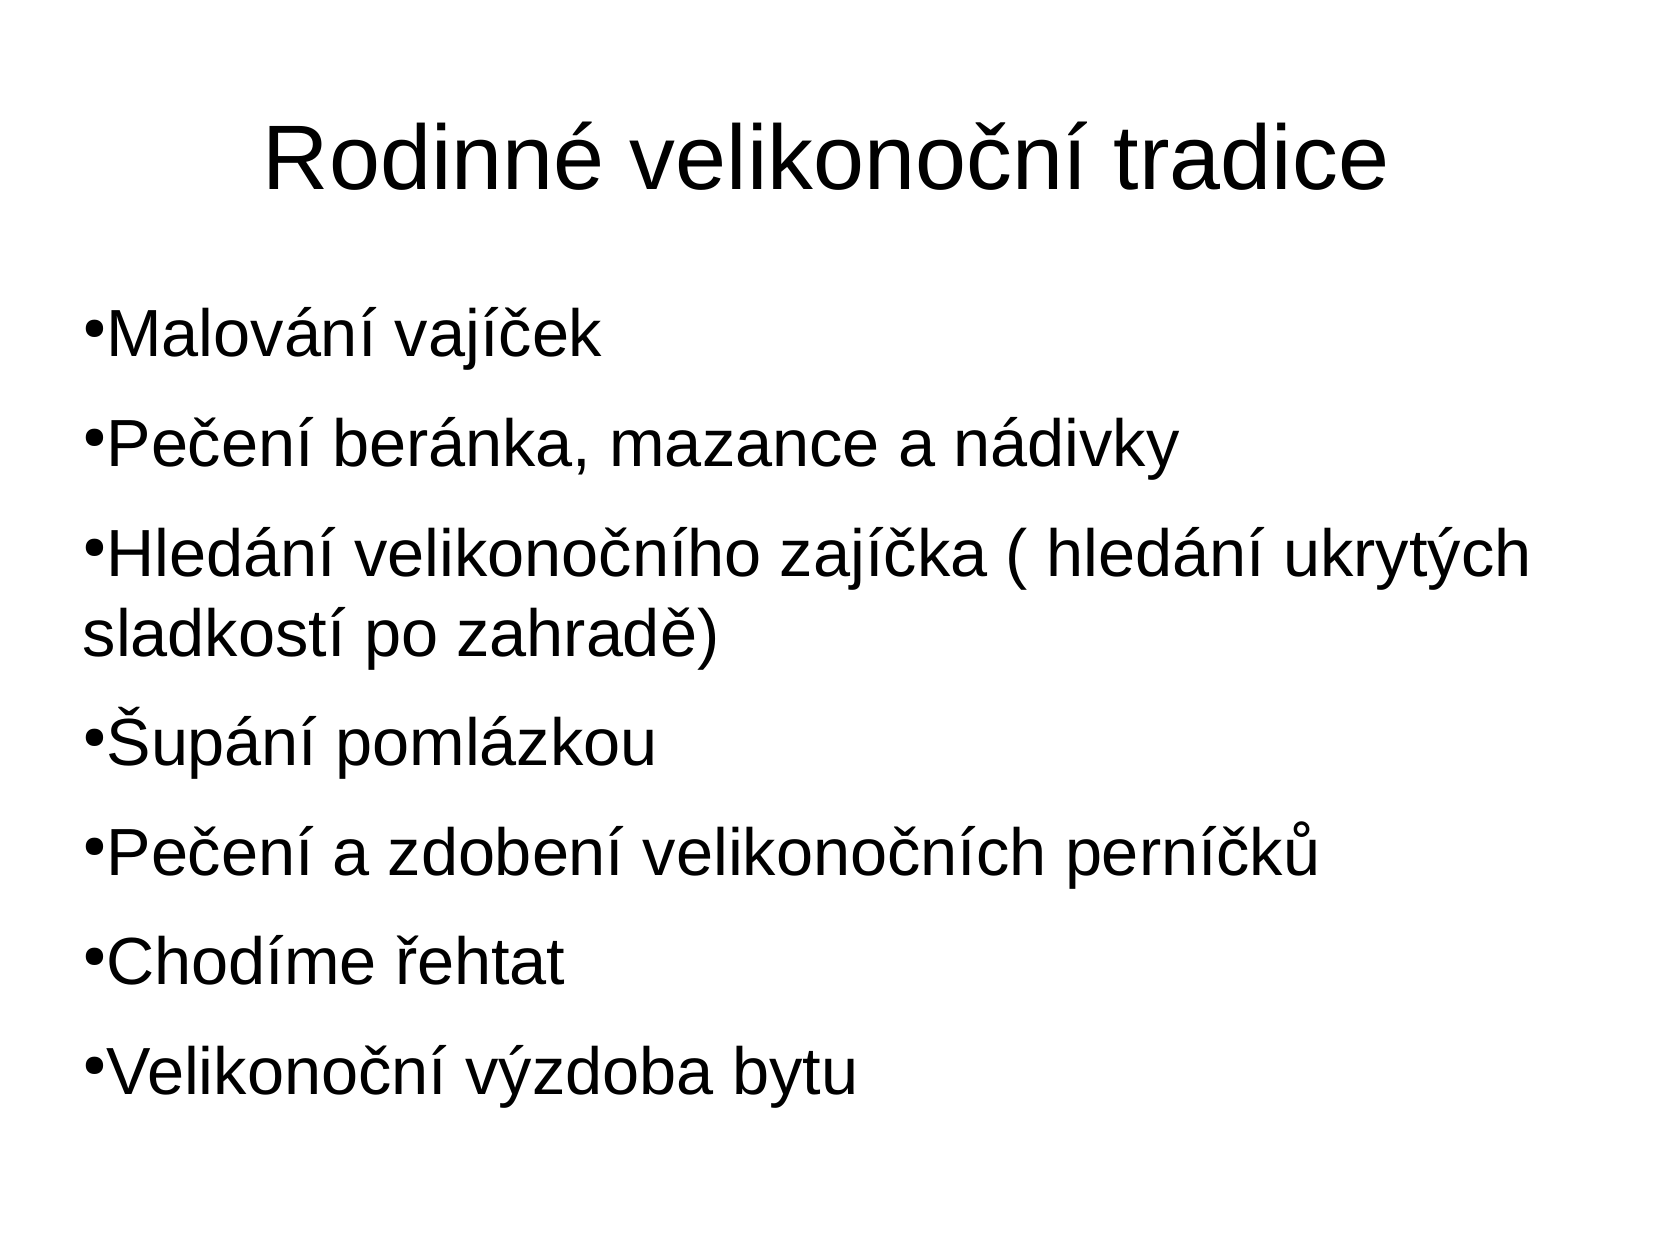

# Rodinné velikonoční tradice
Malování vajíček
Pečení beránka, mazance a nádivky
Hledání velikonočního zajíčka ( hledání ukrytých sladkostí po zahradě)
Šupání pomlázkou
Pečení a zdobení velikonočních perníčků
Chodíme řehtat
Velikonoční výzdoba bytu